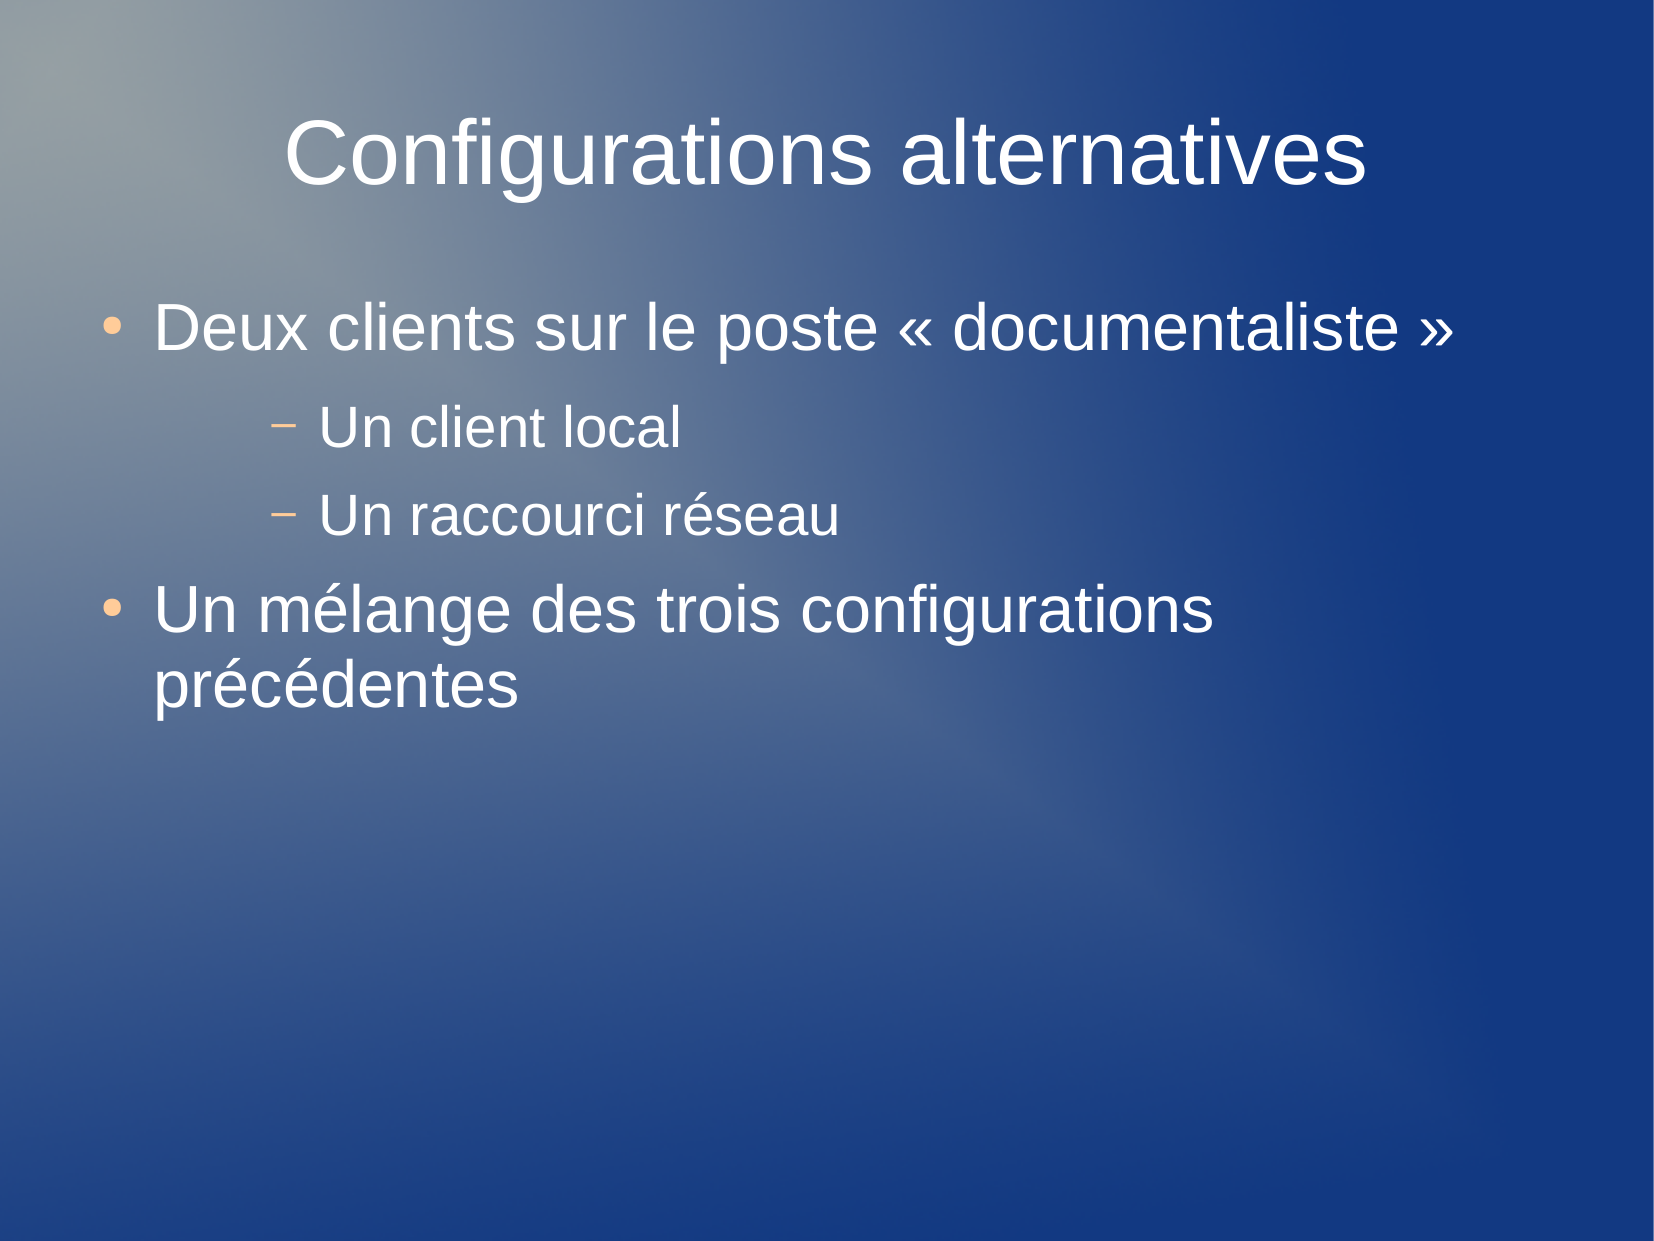

# Configurations alternatives
Deux clients sur le poste « documentaliste »
Un client local
Un raccourci réseau
Un mélange des trois configurations précédentes